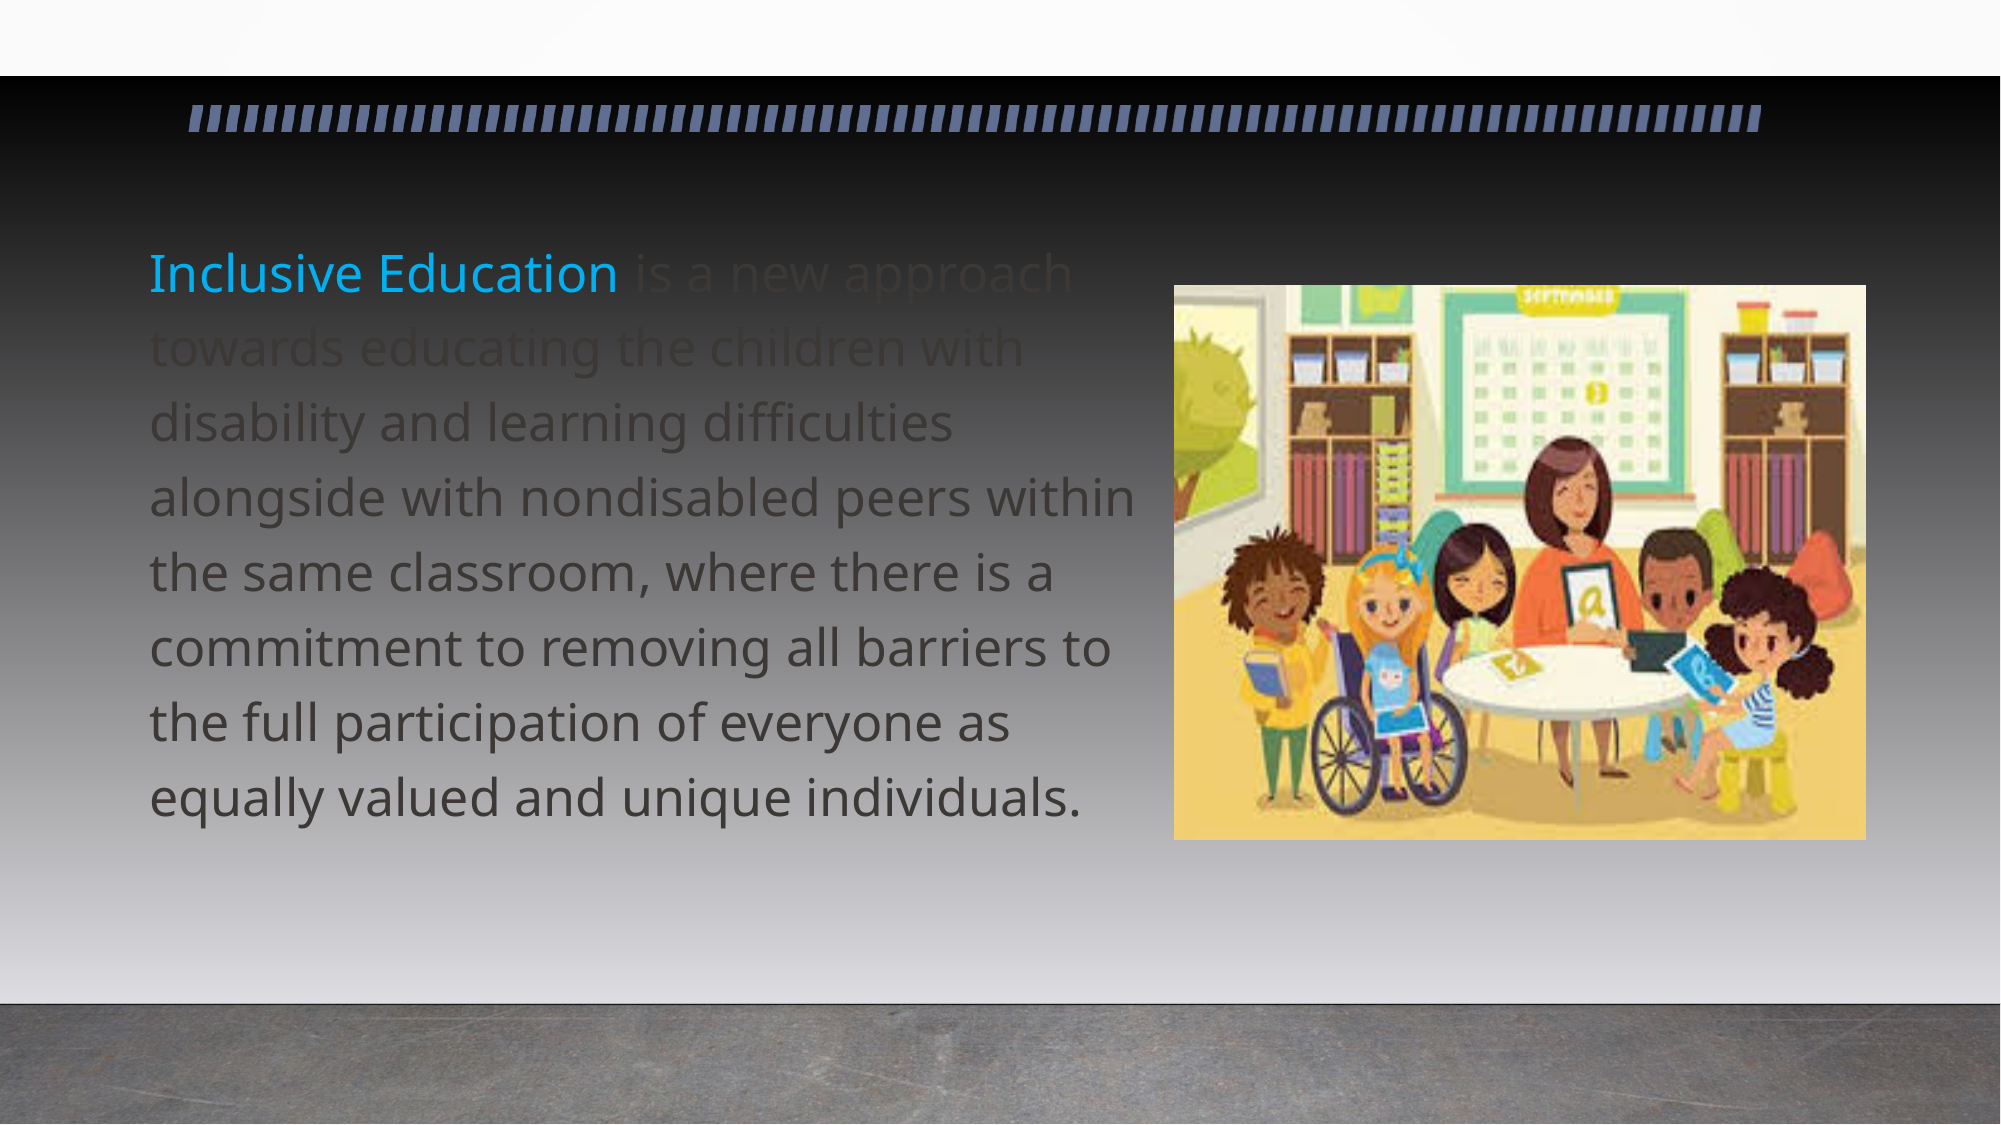

# Inclusive Education is a new approach towards educating the children with disability and learning difficulties alongside with nondisabled peers within the same classroom, where there is a commitment to removing all barriers to the full participation of everyone as equally valued and unique individuals.